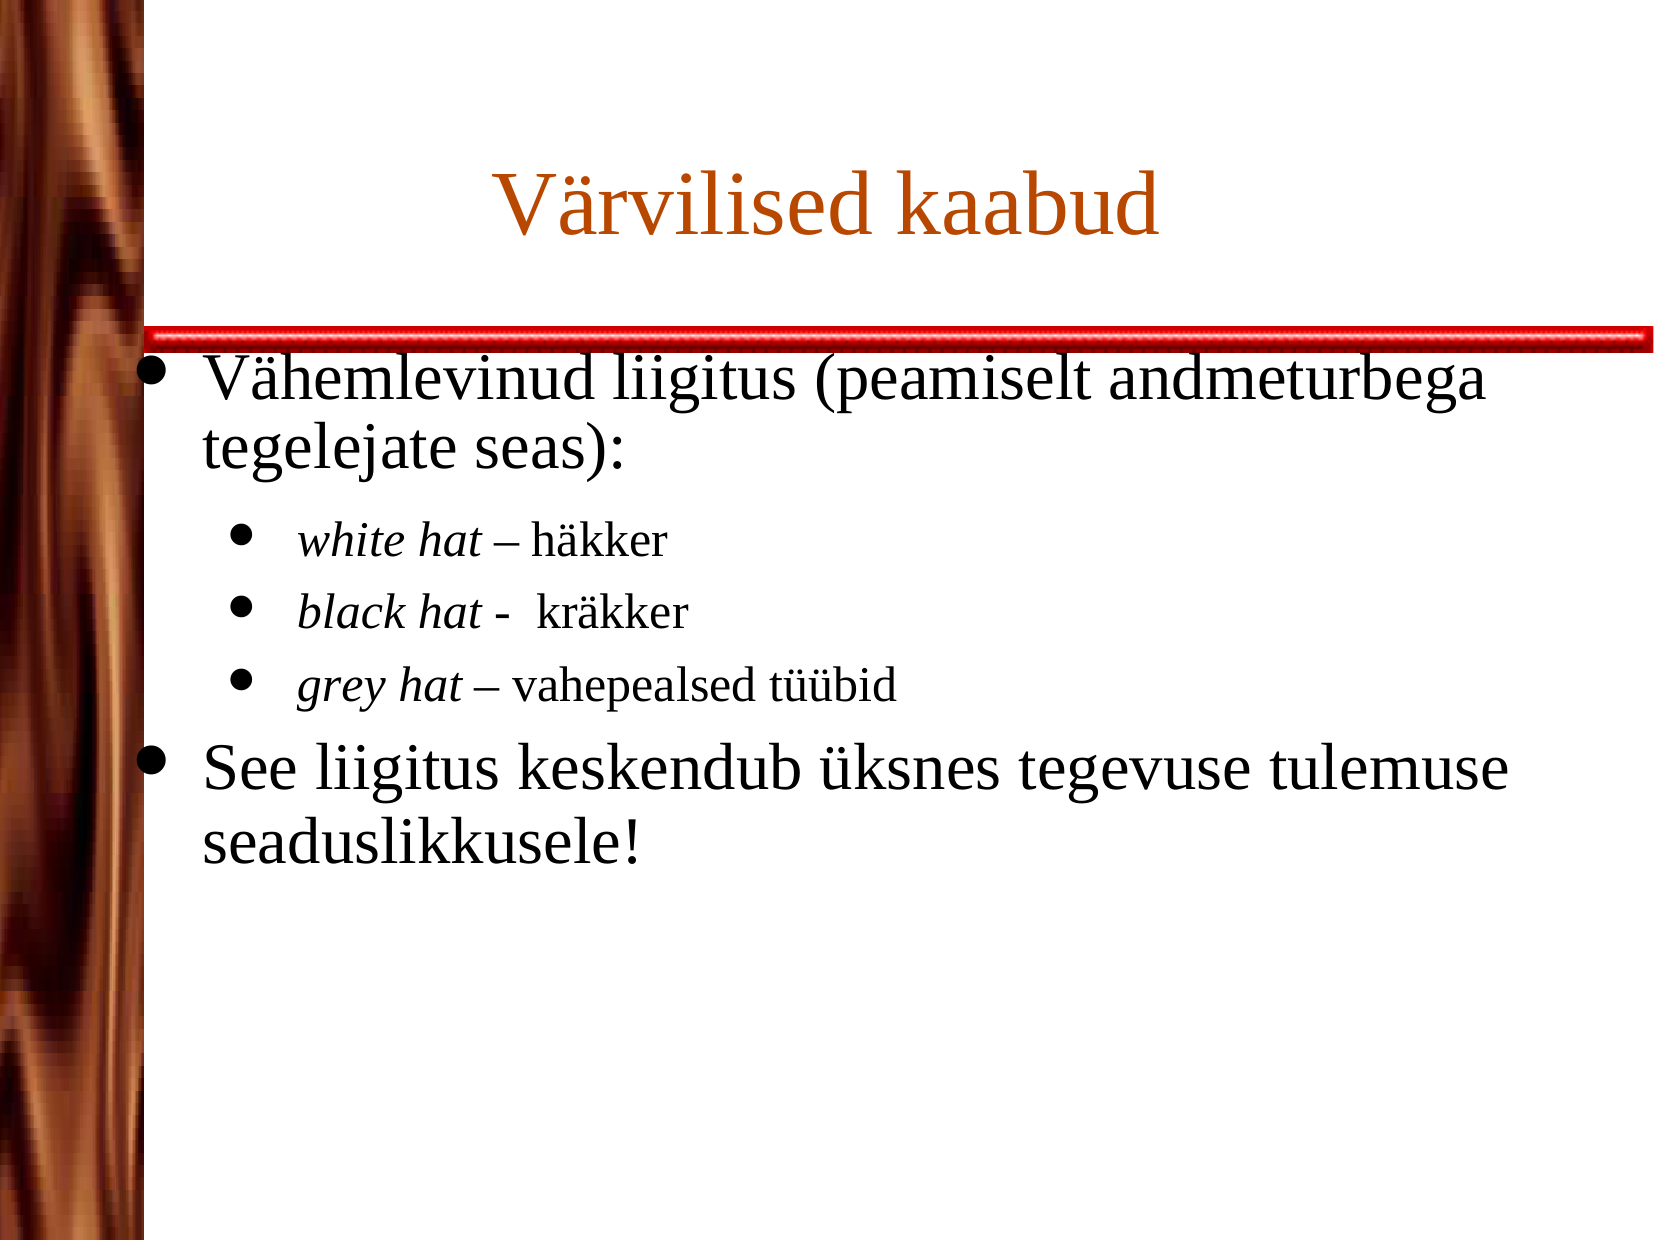

# Värvilised kaabud
Vähemlevinud liigitus (peamiselt andmeturbega tegelejate seas):
white hat – häkker
black hat - kräkker
grey hat – vahepealsed tüübid
See liigitus keskendub üksnes tegevuse tulemuse seaduslikkusele!